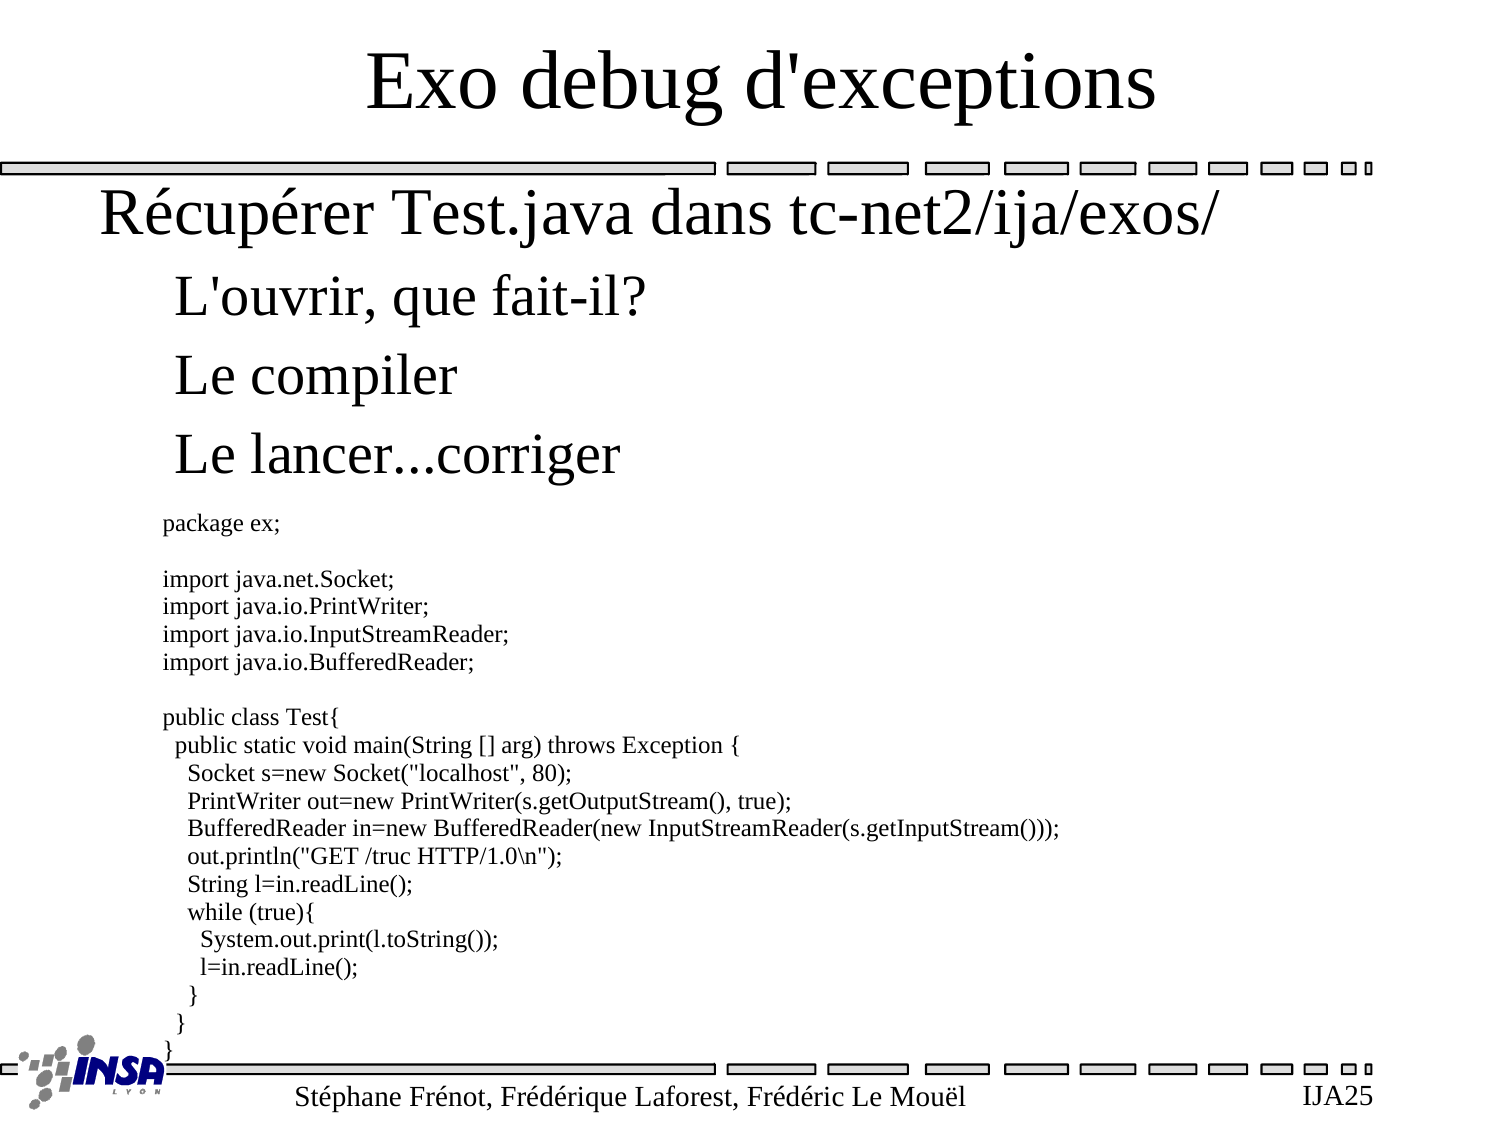

# Exo debug d'exceptions
Récupérer Test.java dans tc-net2/ija/exos/
L'ouvrir, que fait-il?
Le compiler
Le lancer...corriger
package ex;
import java.net.Socket;
import java.io.PrintWriter;
import java.io.InputStreamReader;
import java.io.BufferedReader;
public class Test{
 public static void main(String [] arg) throws Exception {
 Socket s=new Socket("localhost", 80);
 PrintWriter out=new PrintWriter(s.getOutputStream(), true);
 BufferedReader in=new BufferedReader(new InputStreamReader(s.getInputStream()));
 out.println("GET /truc HTTP/1.0\n");
 String l=in.readLine();
 while (true){
 System.out.print(l.toString());
 l=in.readLine();
 }
 }
}